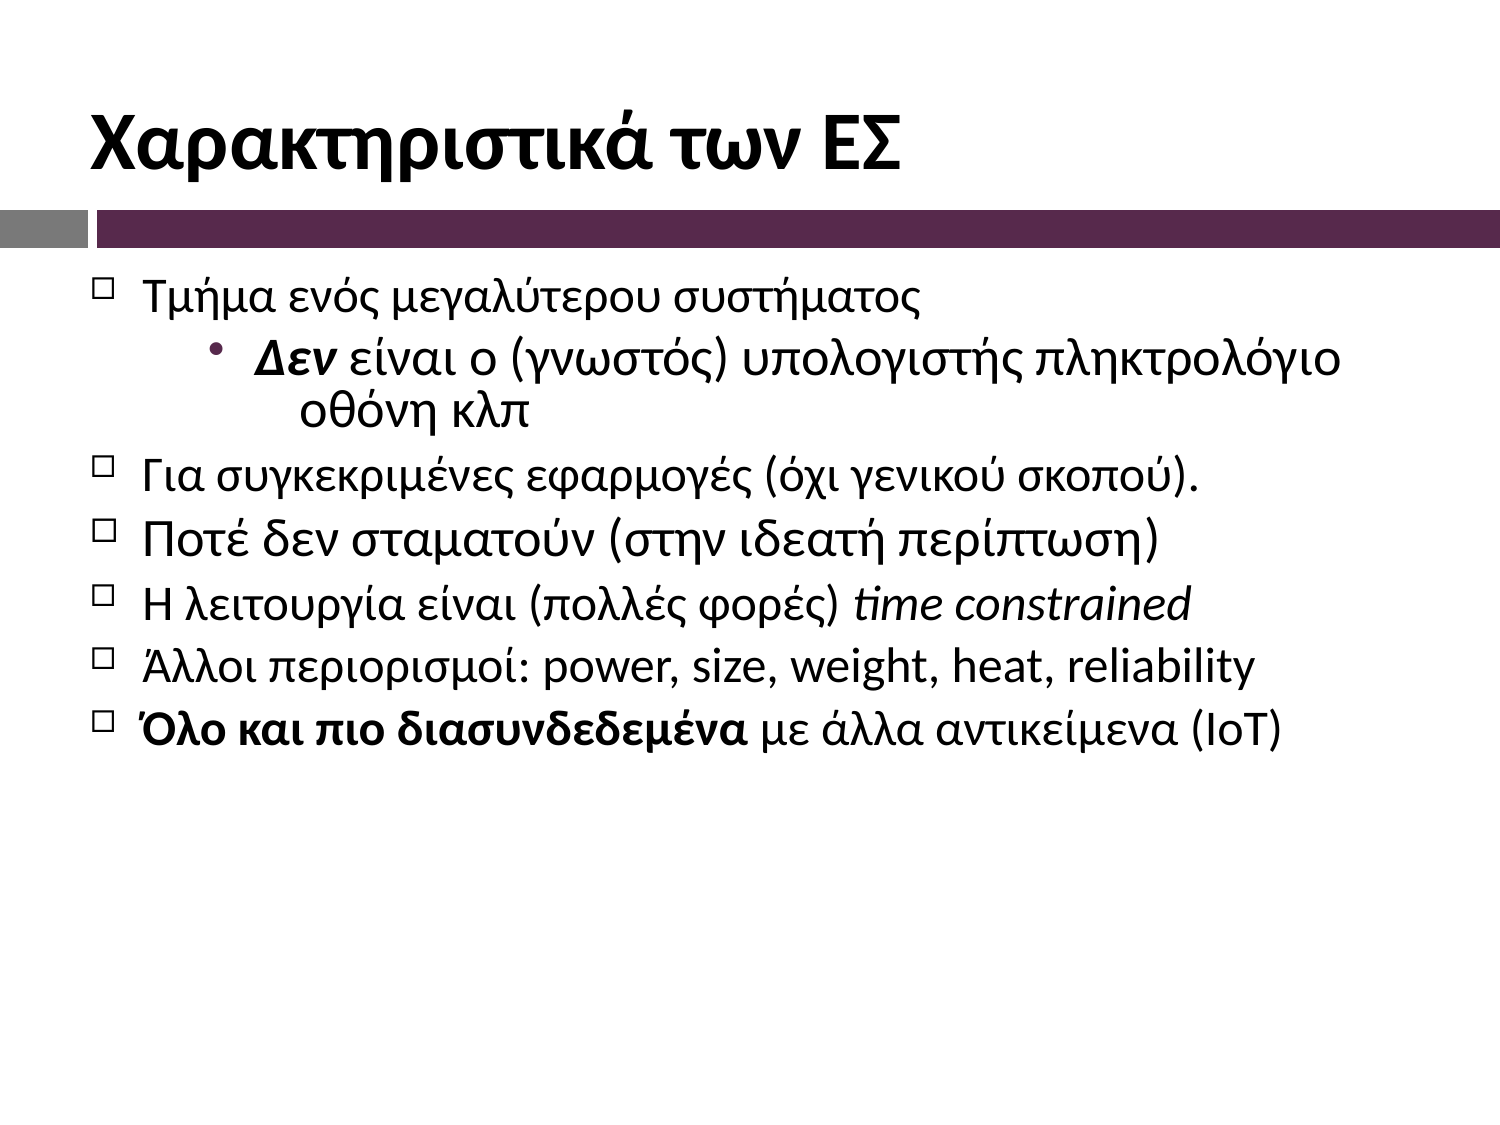

# Χαρακτηριστικά των ΕΣ
Τμήμα ενός μεγαλύτερου συστήματος
Δεν είναι ο (γνωστός) υπολογιστής πληκτρολόγιο οθόνη κλπ
Για συγκεκριμένες εφαρμογές (όχι γενικού σκοπού).
Ποτέ δεν σταματούν (στην ιδεατή περίπτωση)
Η λειτουργία είναι (πολλές φορές) time constrained
Άλλοι περιορισμοί: power, size, weight, heat, reliability
Όλο και πιο διασυνδεδεμένα με άλλα αντικείμενα (ΙοΤ)